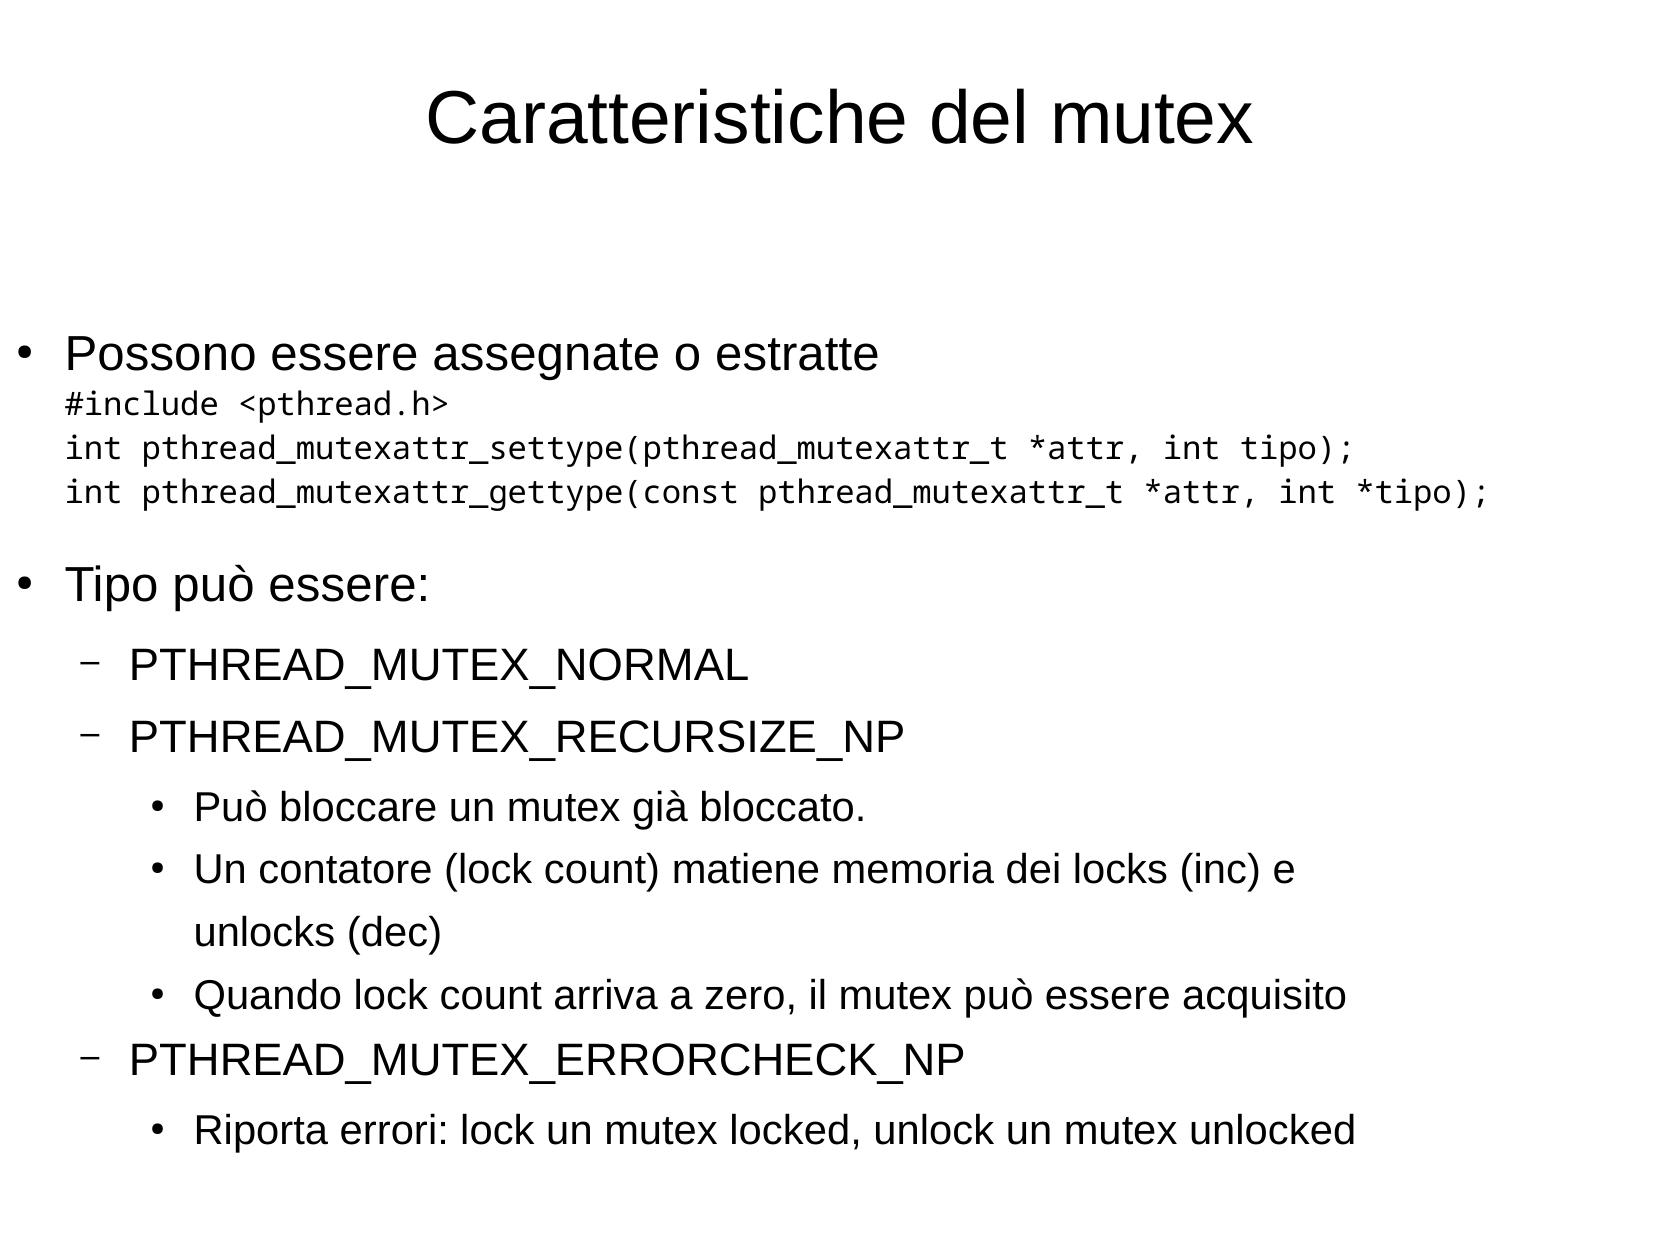

# Caratteristiche del mutex
Possono essere assegnate o estratte
#include <pthread.h>
int pthread_mutexattr_settype(pthread_mutexattr_t *attr, int tipo);
int pthread_mutexattr_gettype(const pthread_mutexattr_t *attr, int *tipo);
Tipo può essere:
PTHREAD_MUTEX_NORMAL
PTHREAD_MUTEX_RECURSIZE_NP
Può bloccare un mutex già bloccato.
Un contatore (lock count) matiene memoria dei locks (inc) e
unlocks (dec)
Quando lock count arriva a zero, il mutex può essere acquisito
PTHREAD_MUTEX_ERRORCHECK_NP
Riporta errori: lock un mutex locked, unlock un mutex unlocked